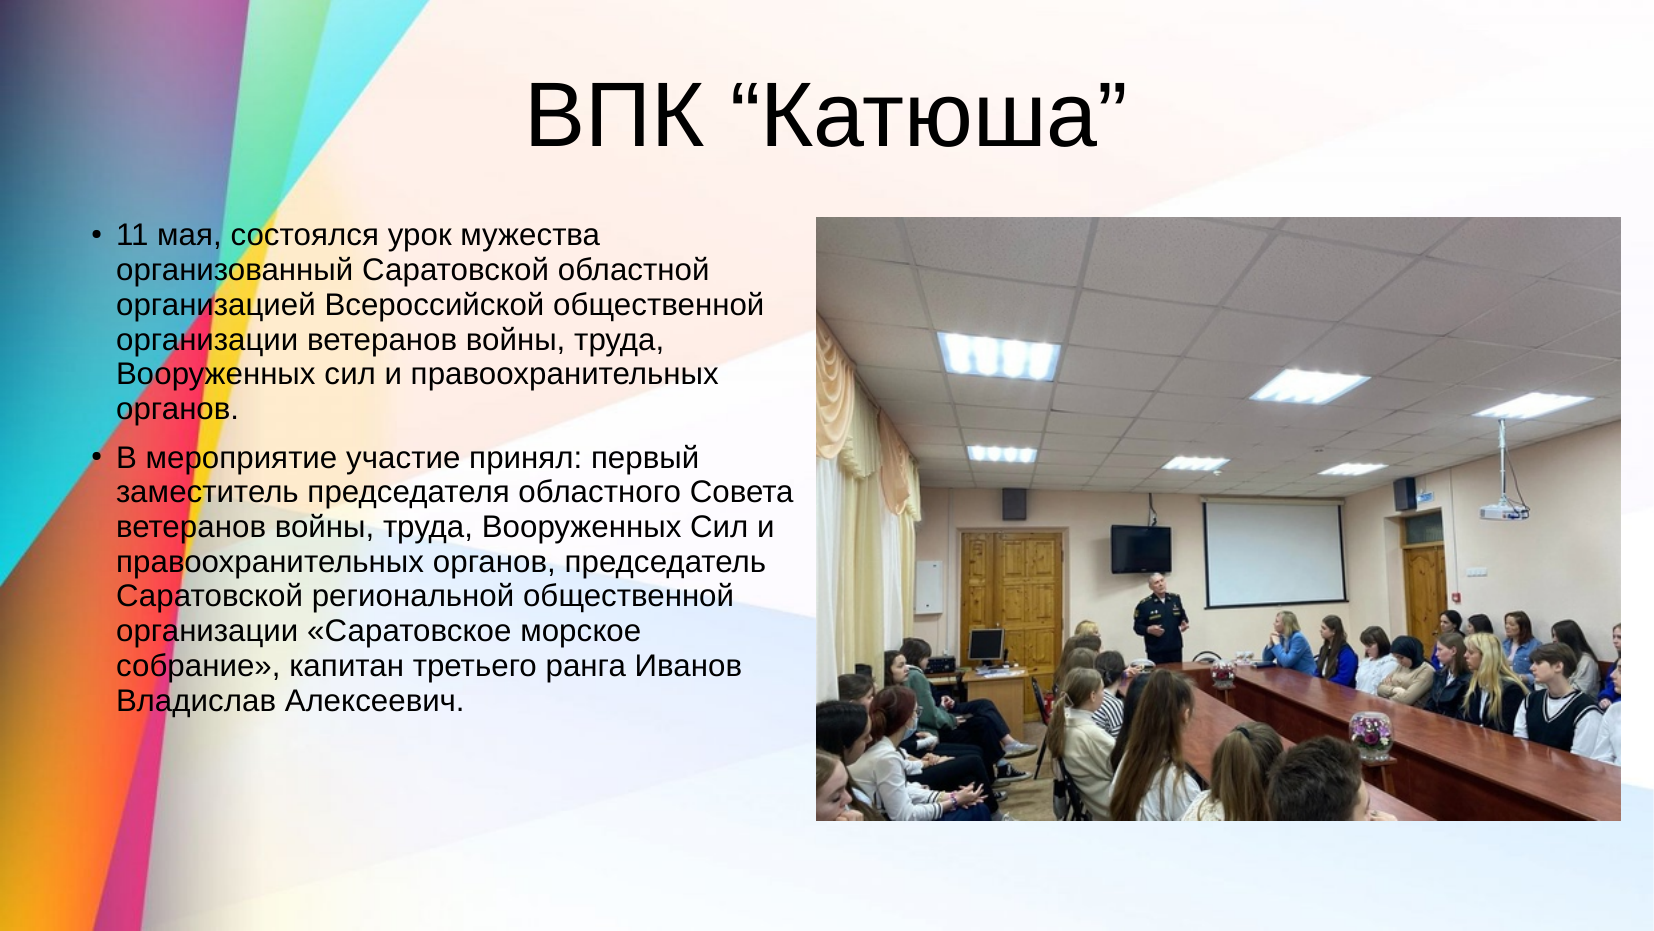

# ВПК “Катюша”
11 мая, состоялся урок мужества организованный Саратовской областной организацией Всероссийской общественной организации ветеранов войны, труда, Вооруженных сил и правоохранительных органов.
В мероприятие участие принял: первый заместитель председателя областного Совета ветеранов войны, труда, Вооруженных Сил и правоохранительных органов, председатель Саратовской региональной общественной организации «Саратовское морское собрание», капитан третьего ранга Иванов Владислав Алексеевич.